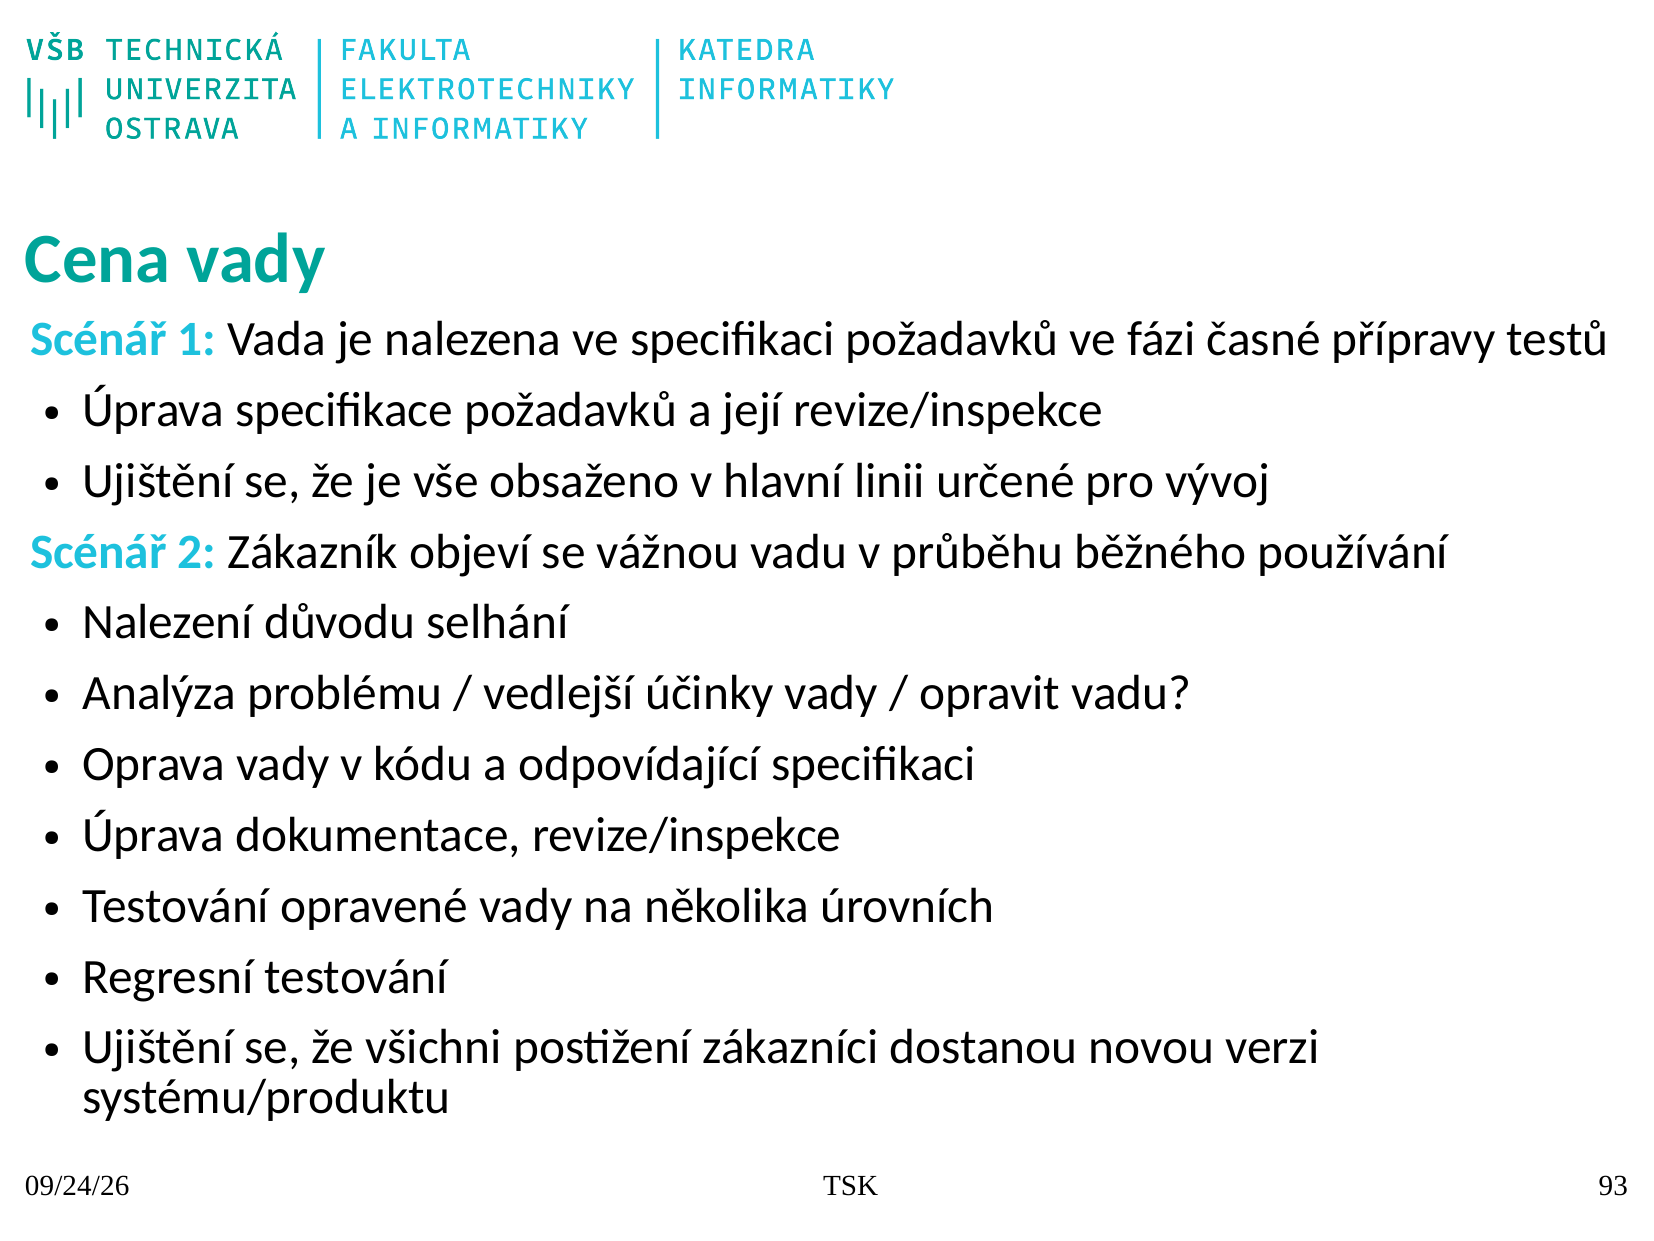

# Cena vady
Scénář 1: Vada je nalezena ve specifikaci požadavků ve fázi časné přípravy testů
Úprava specifikace požadavků a její revize/inspekce
Ujištění se, že je vše obsaženo v hlavní linii určené pro vývoj
Scénář 2: Zákazník objeví se vážnou vadu v průběhu běžného používání
Nalezení důvodu selhání
Analýza problému / vedlejší účinky vady / opravit vadu?
Oprava vady v kódu a odpovídající specifikaci
Úprava dokumentace, revize/inspekce
Testování opravené vady na několika úrovních
Regresní testování
Ujištění se, že všichni postižení zákazníci dostanou novou verzi systému/produktu
TSK
93